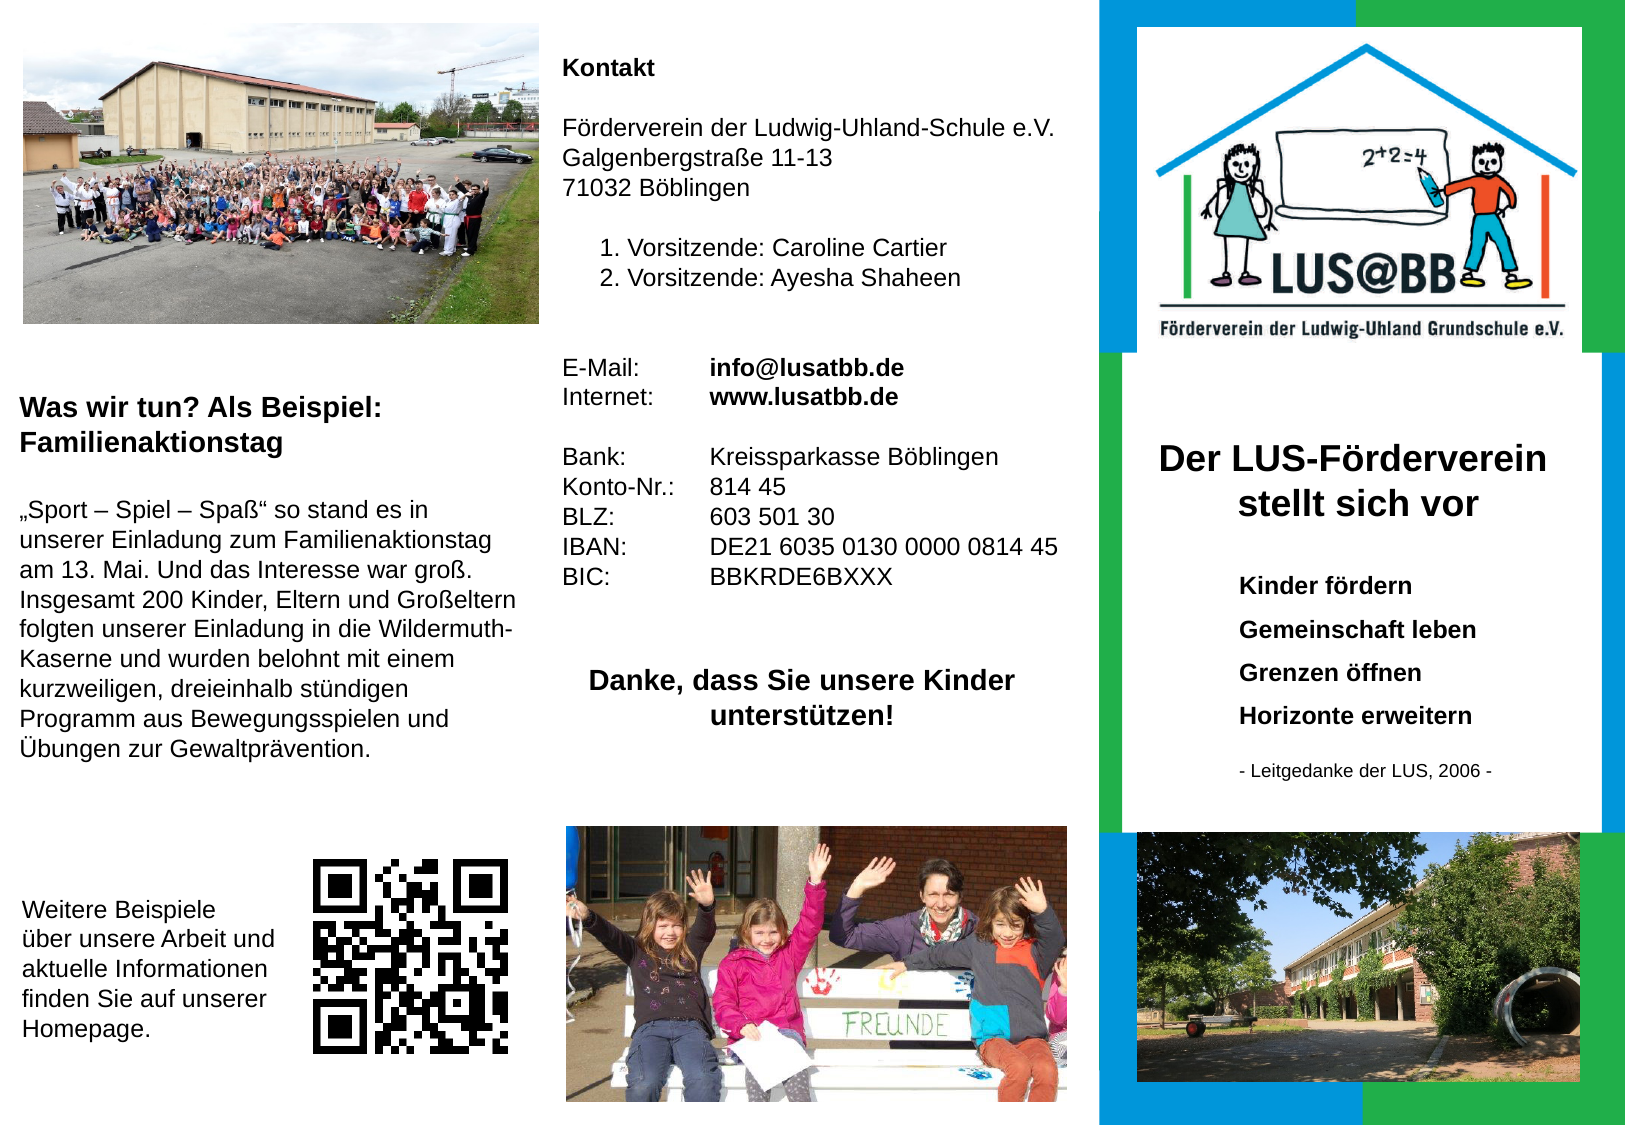

Kontakt
Förderverein der Ludwig-Uhland-Schule e.V.
Galgenbergstraße 11-13
71032 Böblingen
1. Vorsitzende: Caroline Cartier
2. Vorsitzende: Ayesha Shaheen
E-Mail:	info@lusatbb.de
Internet:	www.lusatbb.de
Bank:		Kreissparkasse Böblingen
Konto-Nr.:	814 45
BLZ:		603 501 30
IBAN:		DE21 6035 0130 0000 0814 45
BIC:		BBKRDE6BXXX
Was wir tun? Als Beispiel: Familienaktionstag
„Sport – Spiel – Spaß“ so stand es in unserer Einladung zum Familienaktionstag am 13. Mai. Und das Interesse war groß. Insgesamt 200 Kinder, Eltern und Großeltern folgten unserer Einladung in die Wildermuth-Kaserne und wurden belohnt mit einem kurzweiligen, dreieinhalb stündigen Programm aus Bewegungsspielen und Übungen zur Gewaltprävention.
Der LUS-Förderverein
stellt sich vor
Kinder fördern
Gemeinschaft leben
Grenzen öffnen
Horizonte erweitern
- Leitgedanke der LUS, 2006 -
Danke, dass Sie unsere Kinder unterstützen!
Weitere Beispiele
über unsere Arbeit und
aktuelle Informationen
finden Sie auf unserer
Homepage.